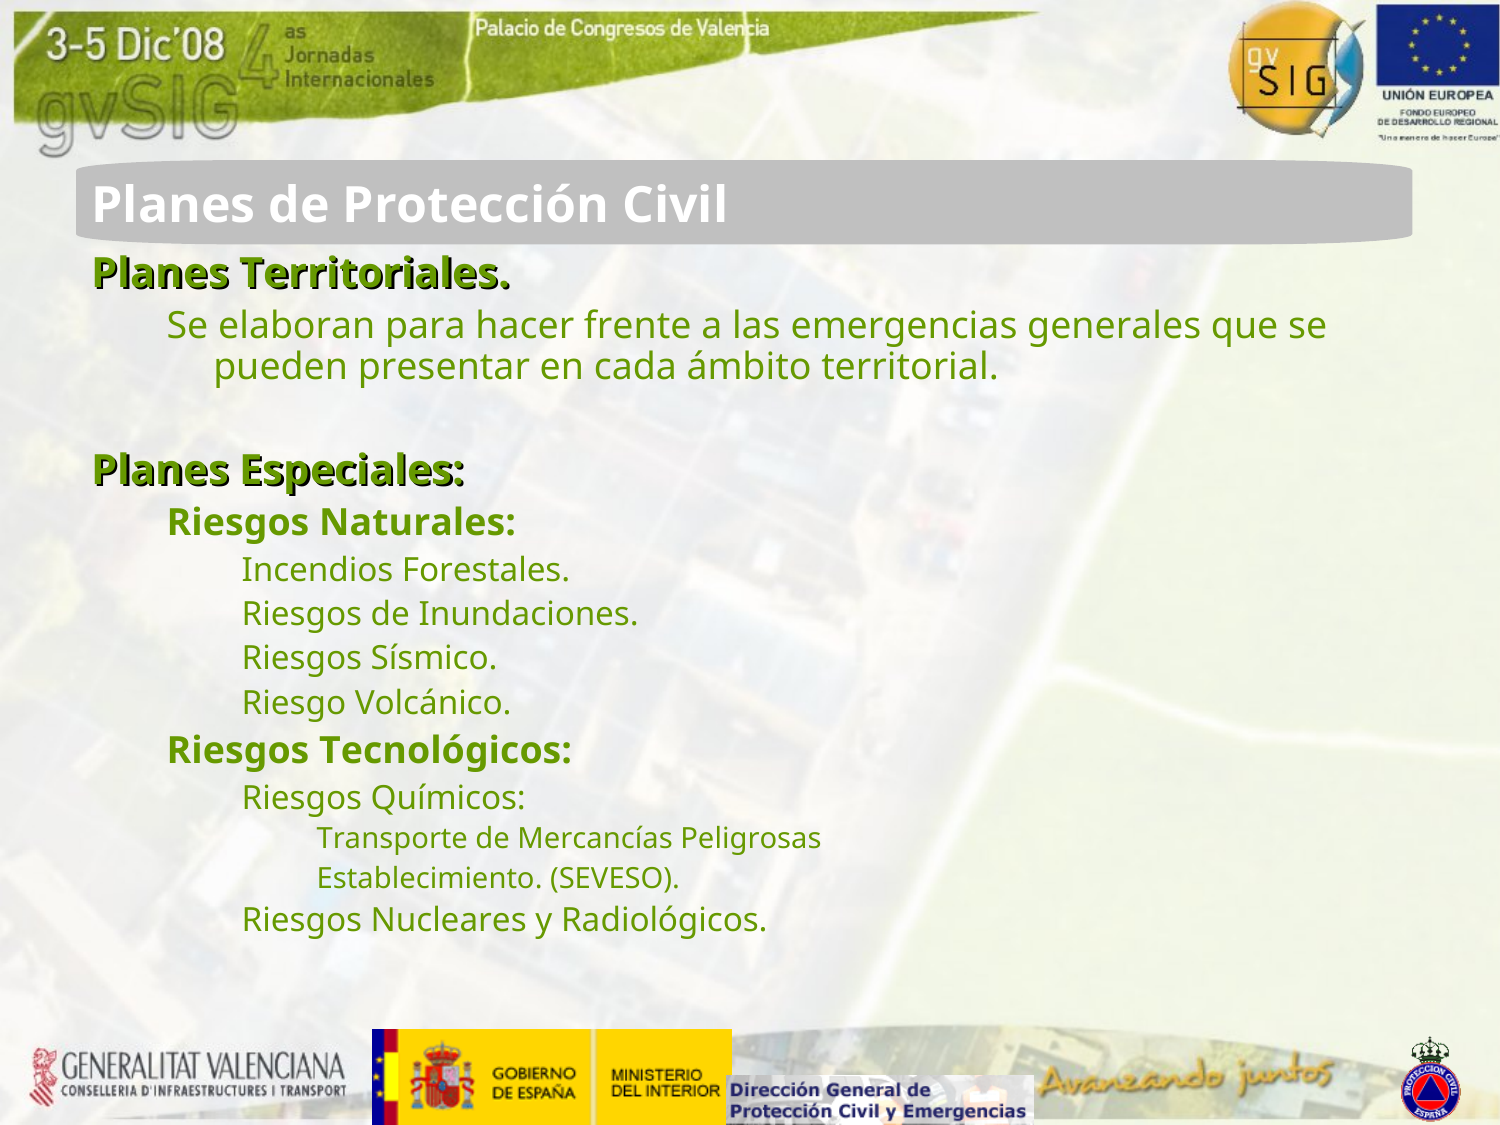

Planes de Protección Civil
# Planes Territoriales.
Se elaboran para hacer frente a las emergencias generales que se pueden presentar en cada ámbito territorial.
Planes Especiales:
Riesgos Naturales:
Incendios Forestales.
Riesgos de Inundaciones.
Riesgos Sísmico.
Riesgo Volcánico.
Riesgos Tecnológicos:
Riesgos Químicos:
Transporte de Mercancías Peligrosas
Establecimiento. (SEVESO).
Riesgos Nucleares y Radiológicos.